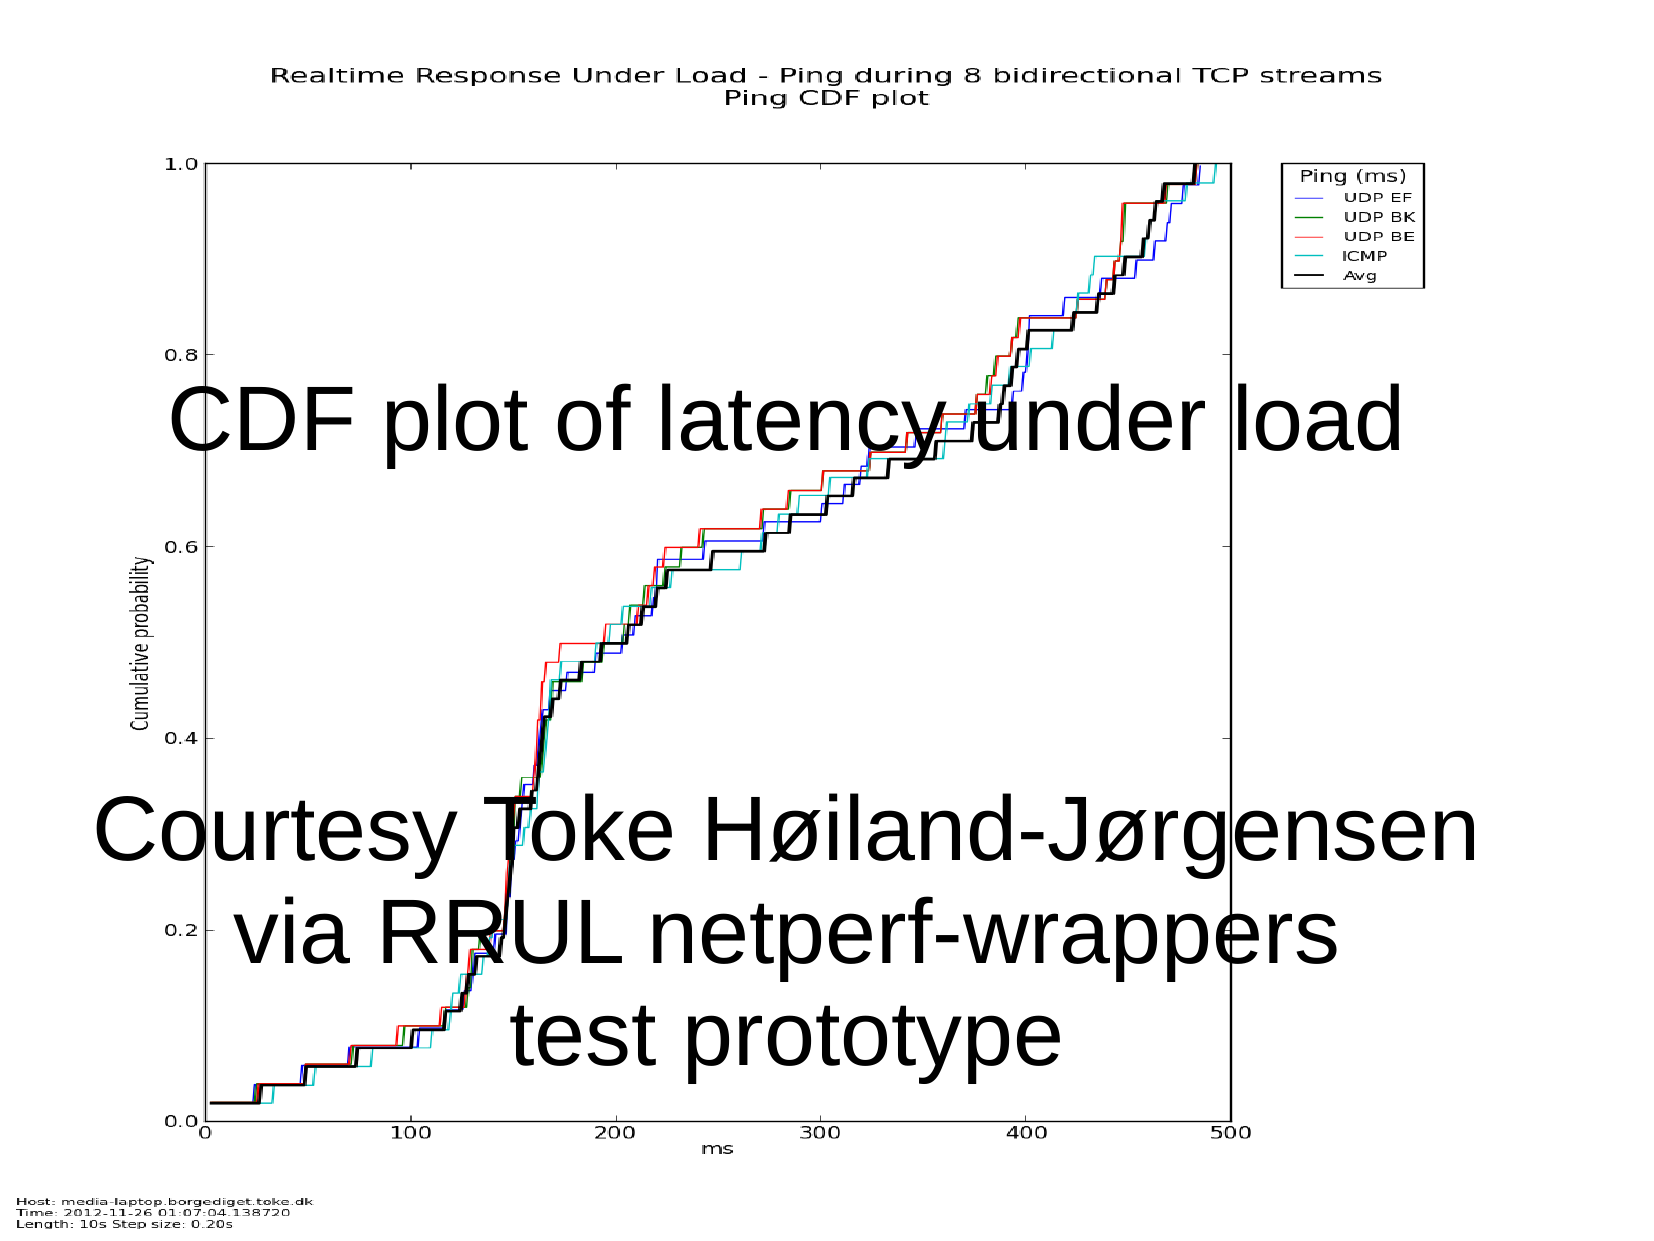

# CDF plot of latency under load Courtesy Toke Høiland-Jørgensen via RRUL netperf-wrappers test prototype